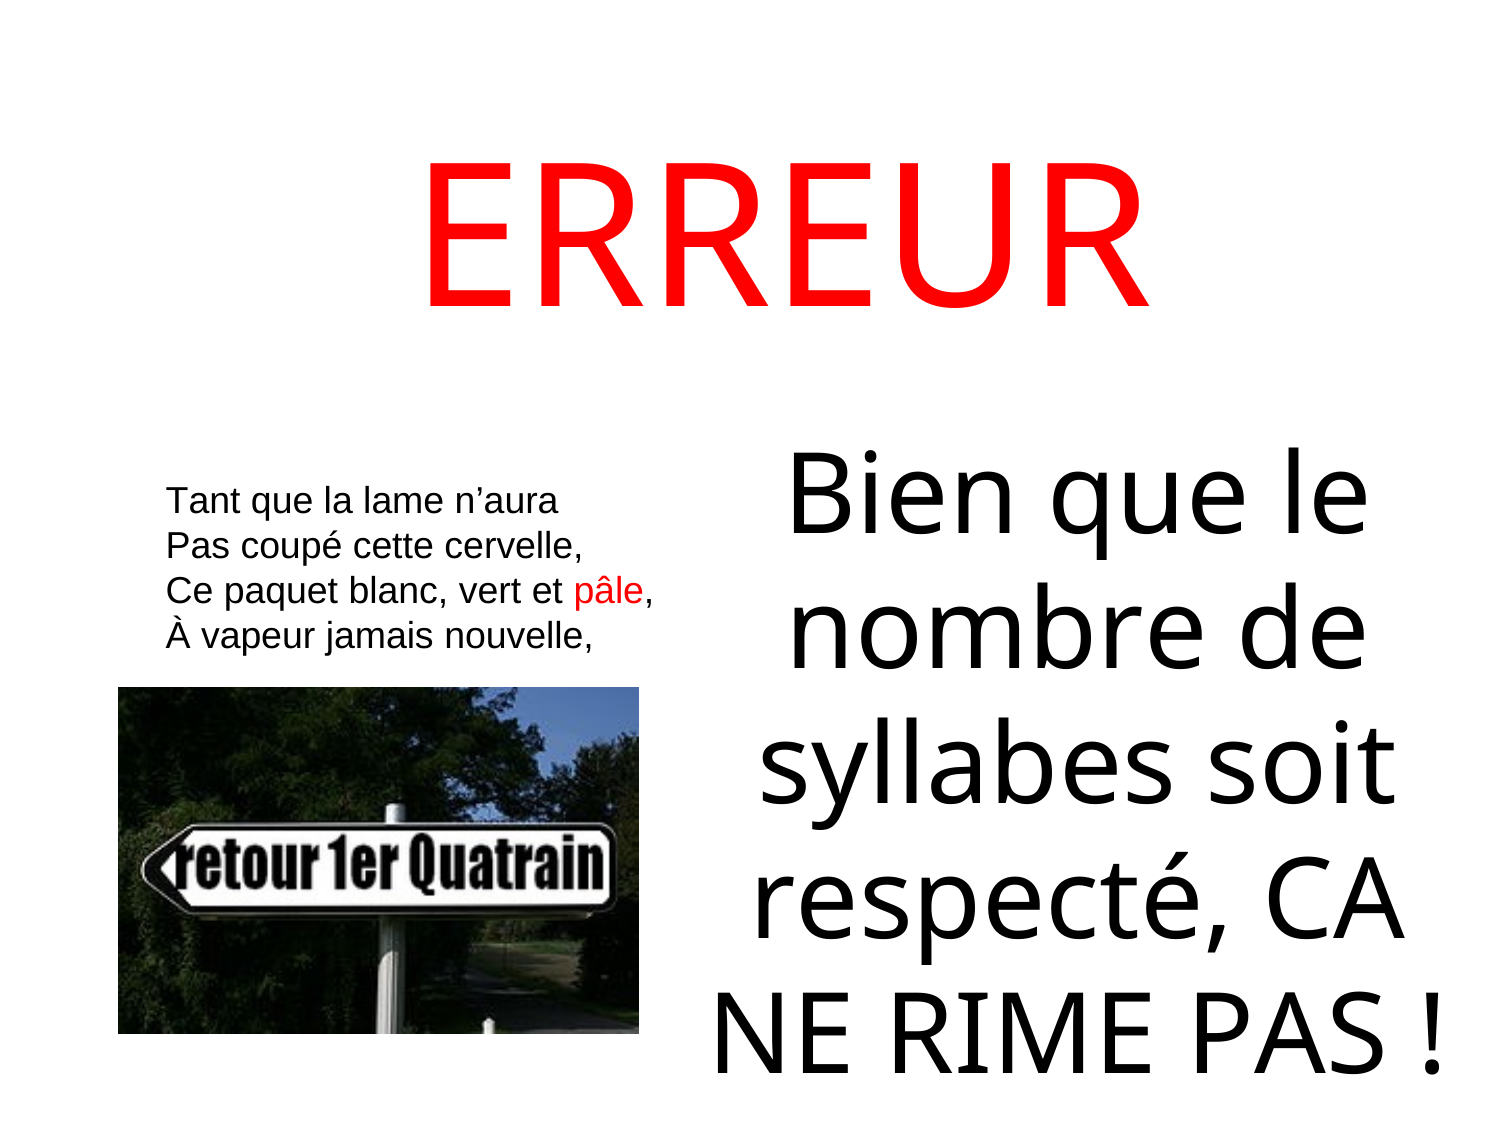

ERREUR
Bien que le nombre de syllabes soit respecté, CA NE RIME PAS !
Tant que la lame n’aura
Pas coupé cette cervelle,
Ce paquet blanc, vert et pâle,
À vapeur jamais nouvelle,